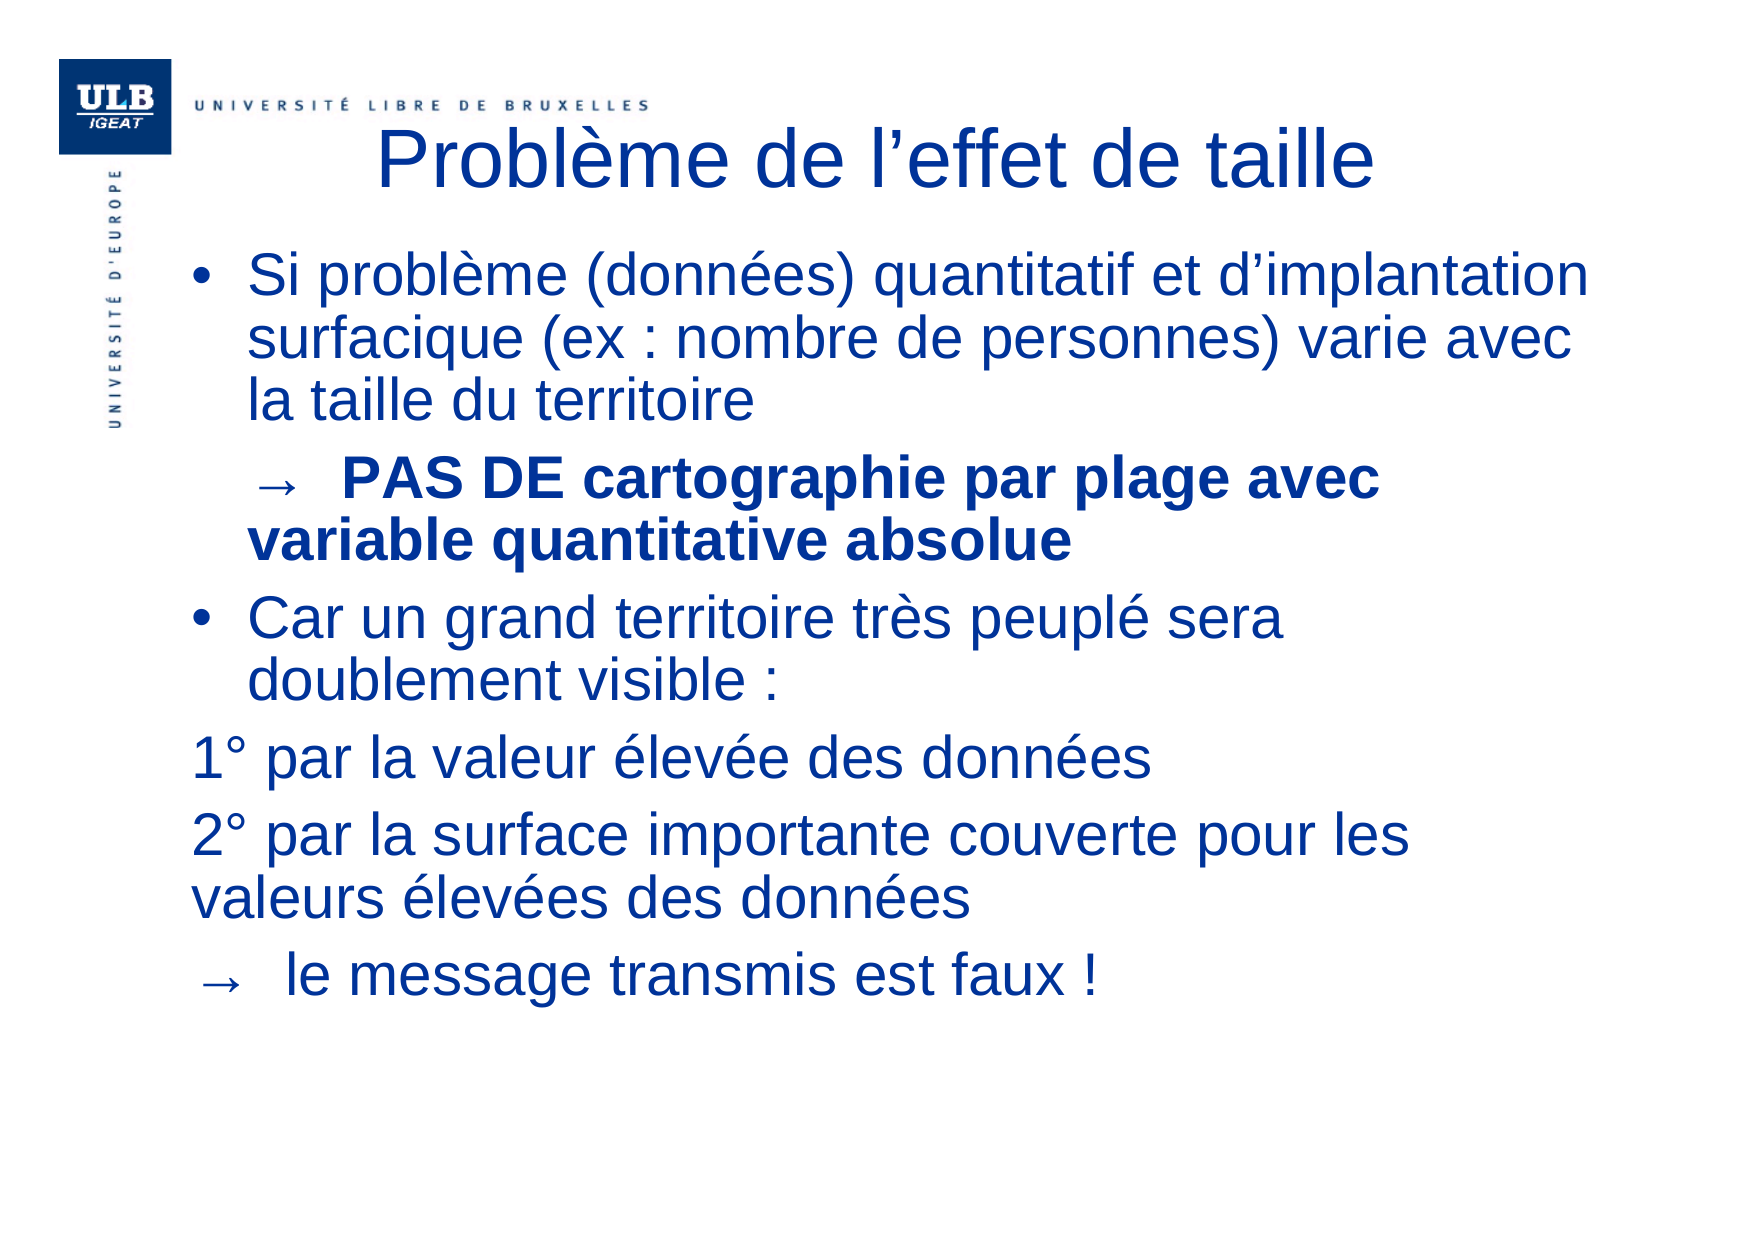

# Problème de l’effet de taille
Si problème (données) quantitatif et d’implantation surfacique (ex : nombre de personnes) varie avec la taille du territoire
→ PAS DE cartographie par plage avec variable quantitative absolue
Car un grand territoire très peuplé sera doublement visible :
1° par la valeur élevée des données
2° par la surface importante couverte pour les valeurs élevées des données
→ le message transmis est faux !